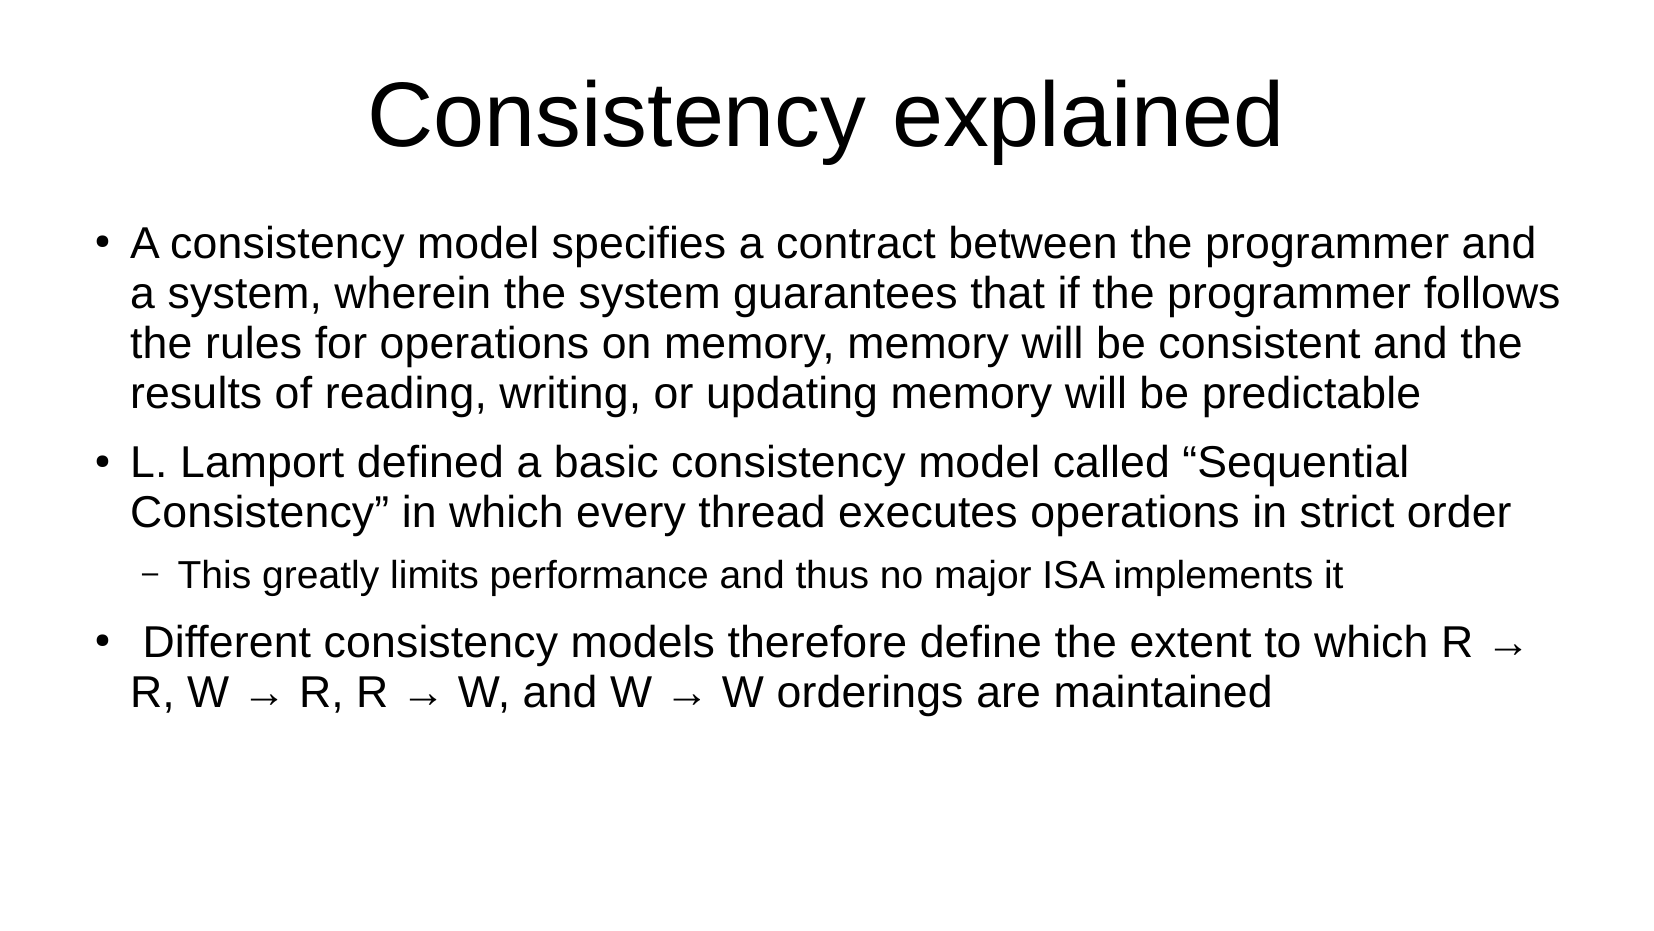

# Consistency explained
A consistency model specifies a contract between the programmer and a system, wherein the system guarantees that if the programmer follows the rules for operations on memory, memory will be consistent and the results of reading, writing, or updating memory will be predictable
L. Lamport defined a basic consistency model called “Sequential Consistency” in which every thread executes operations in strict order
This greatly limits performance and thus no major ISA implements it
 Different consistency models therefore define the extent to which R → R, W → R, R → W, and W → W orderings are maintained